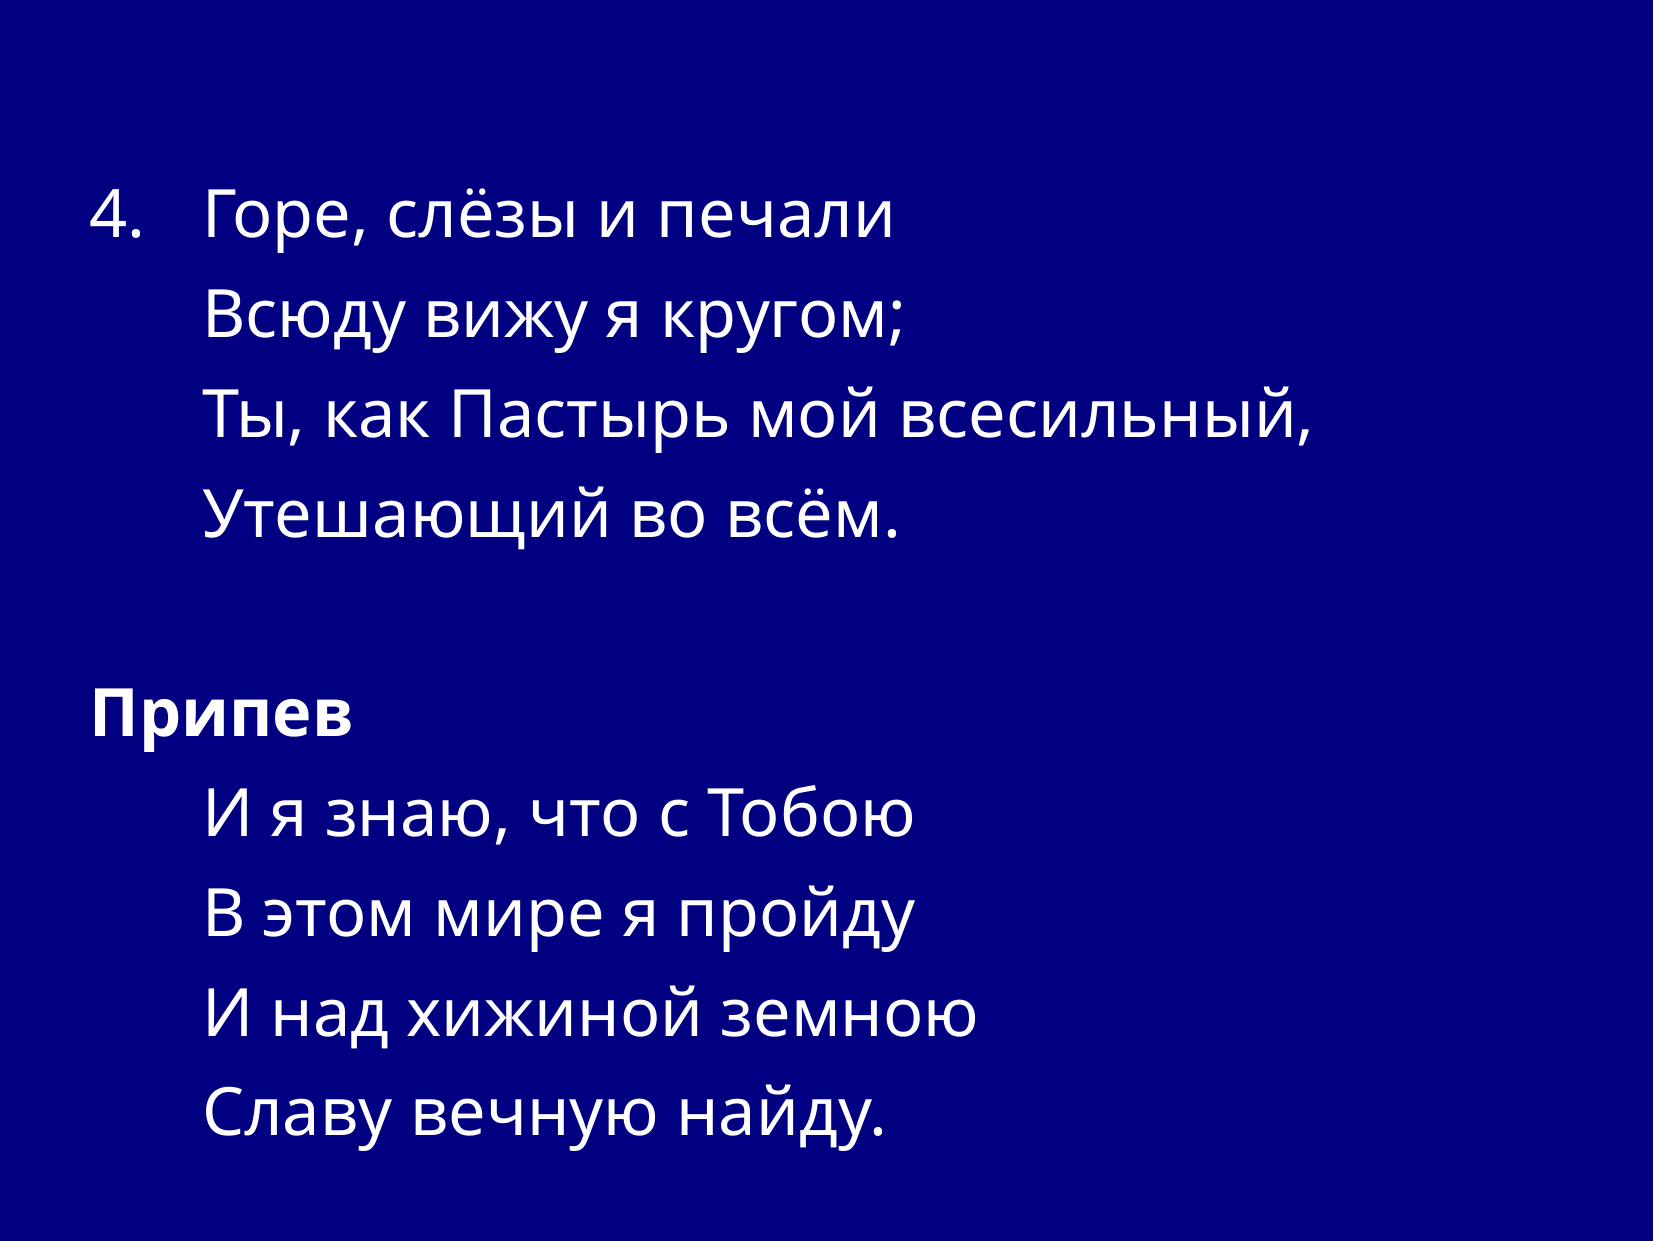

4.	Горе, слёзы и печали
	Всюду вижу я кругом;
	Ты, как Пастырь мой всесильный,
	Утешающий во всём.
Припев
	И я знаю, что с Тобою
	В этом мире я пройду
	И над хижиной земною
	Славу вечную найду.